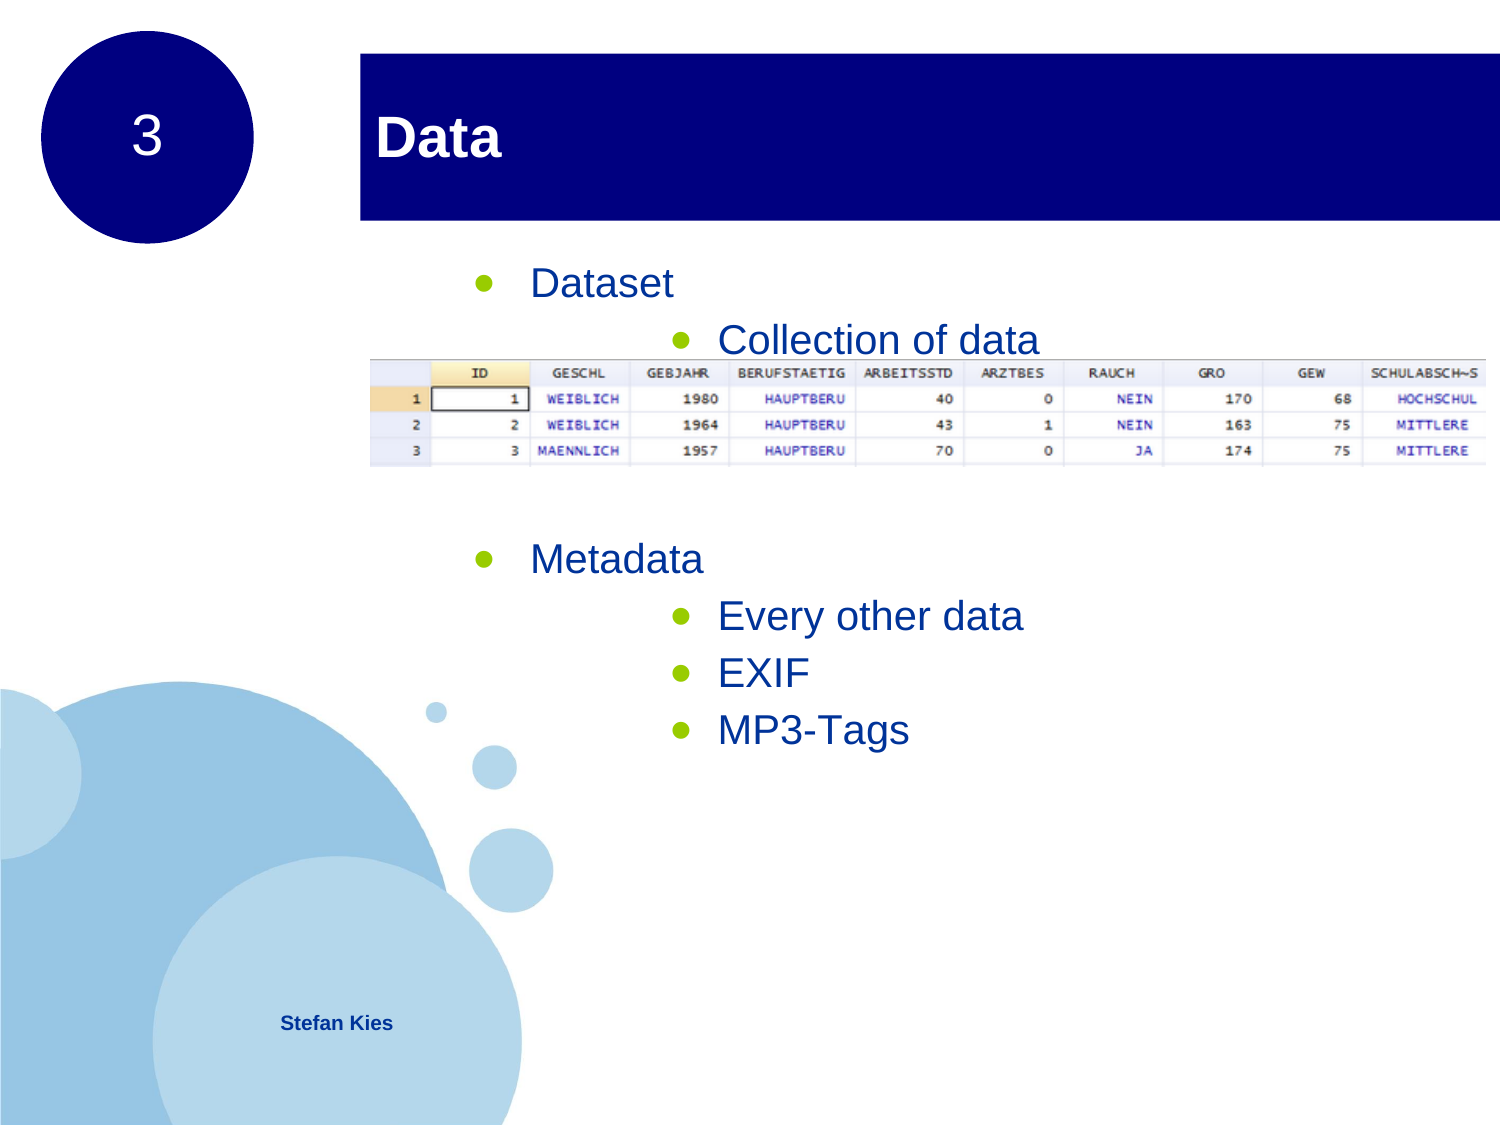

# Data
3
Dataset
Collection of data
Metadata
Every other data
EXIF
MP3-Tags